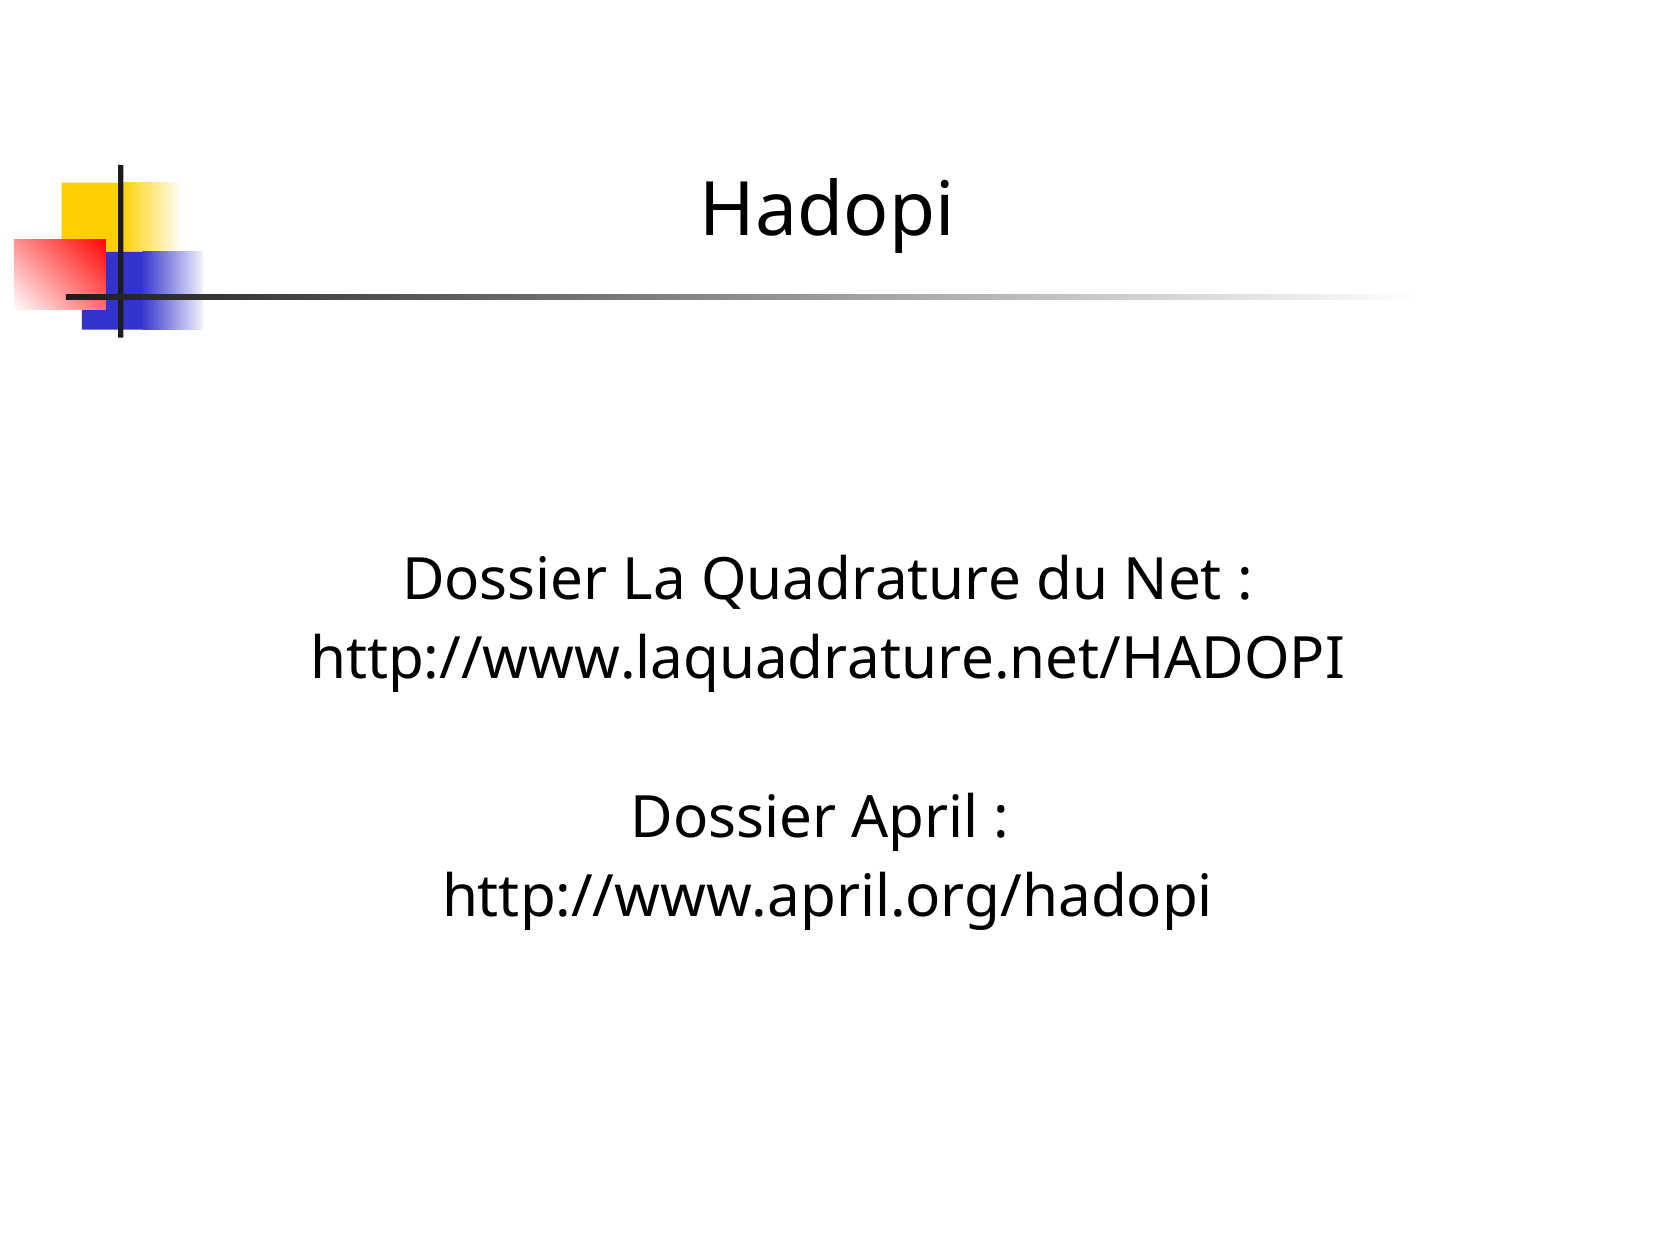

# Hadopi
Dossier La Quadrature du Net : http://www.laquadrature.net/HADOPI
Dossier April :
http://www.april.org/hadopi